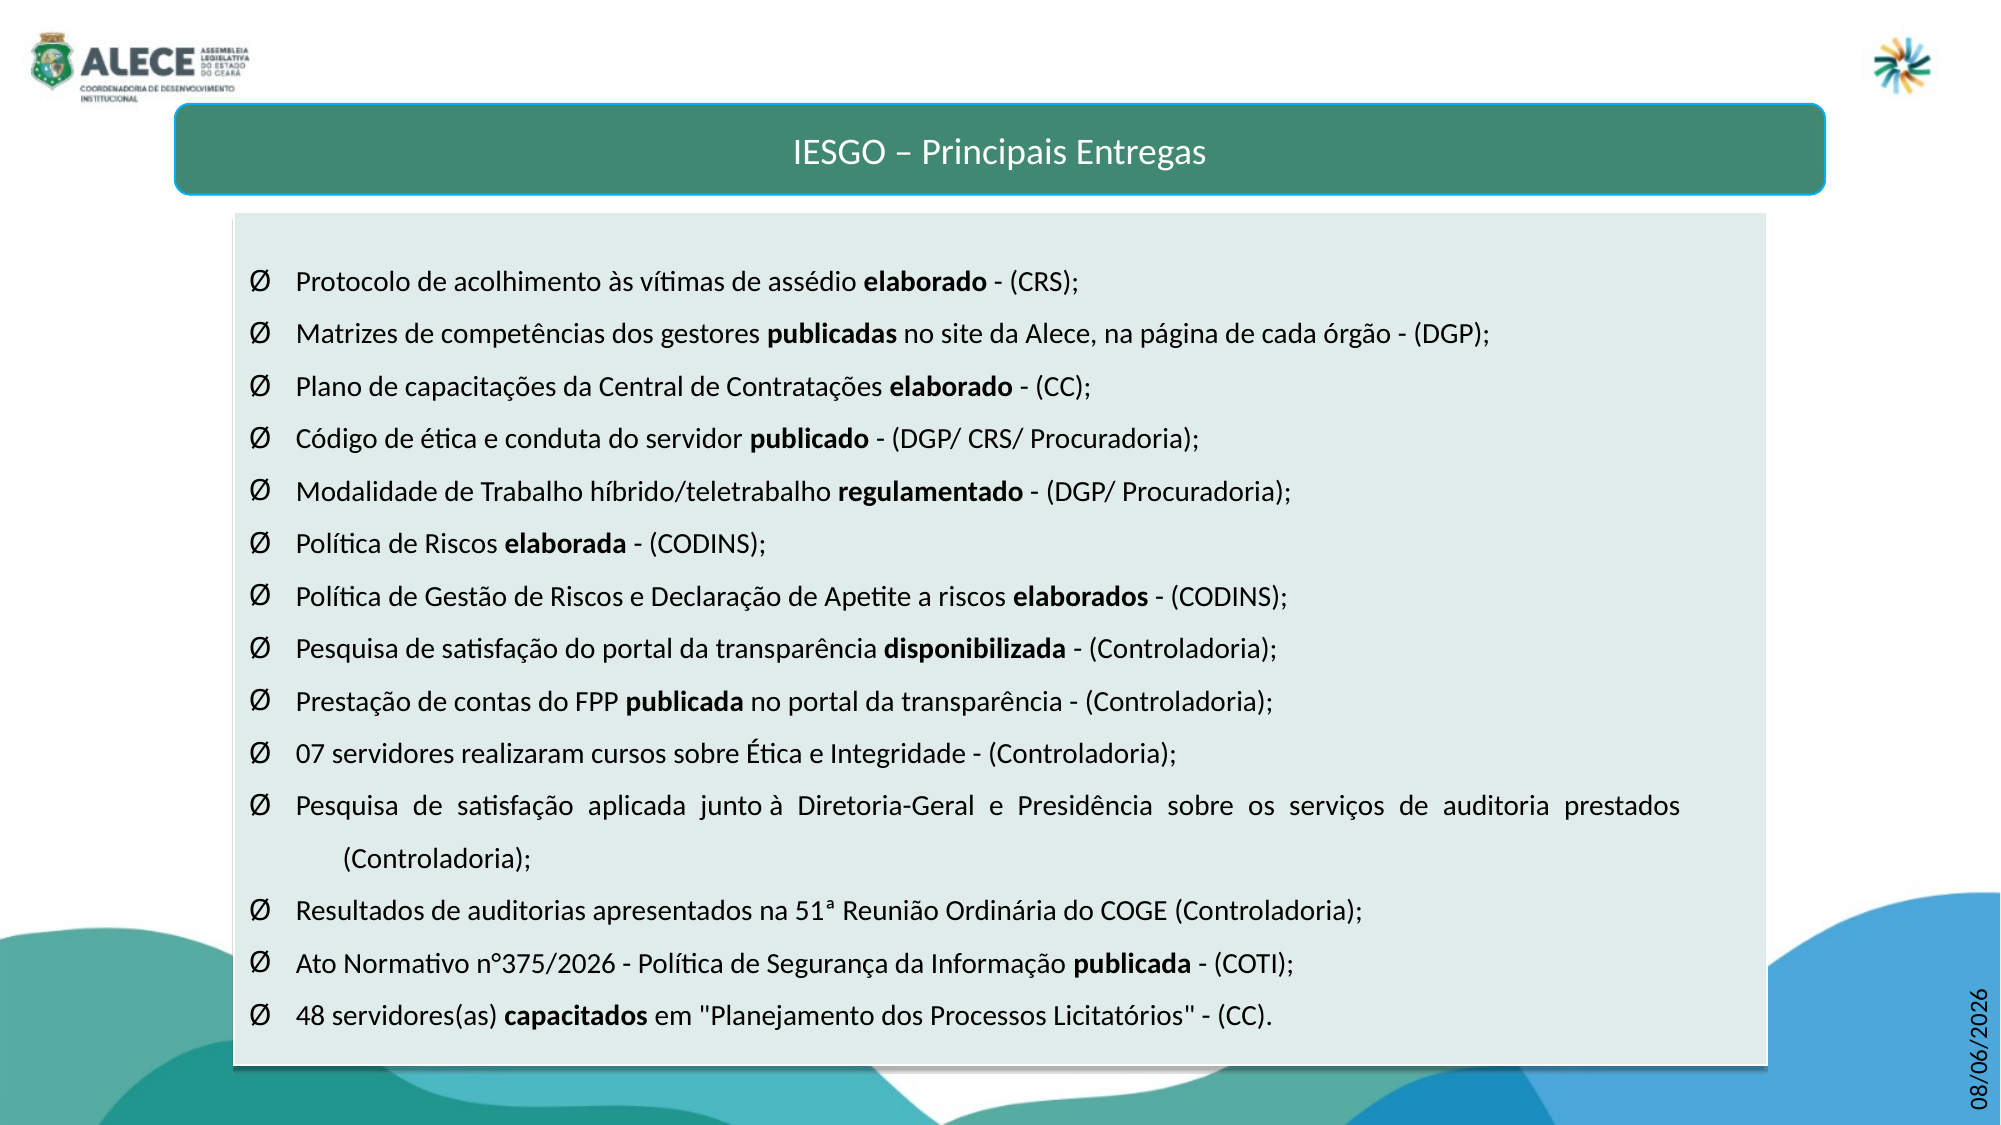

IESGO – Principais Entregas
Protocolo de acolhimento às vítimas de assédio elaborado - (CRS);
Matrizes de competências dos gestores publicadas no site da Alece, na página de cada órgão - (DGP);
Plano de capacitações da Central de Contratações elaborado - (CC);
Código de ética e conduta do servidor publicado - (DGP/ CRS/ Procuradoria);
Modalidade de Trabalho híbrido/teletrabalho regulamentado - (DGP/ Procuradoria);
Política de Riscos elaborada - (CODINS);
Política de Gestão de Riscos e Declaração de Apetite a riscos elaborados - (CODINS);
Pesquisa de satisfação do portal da transparência disponibilizada - (Controladoria);
Prestação de contas do FPP publicada no portal da transparência - (Controladoria);
07 servidores realizaram cursos sobre Ética e Integridade - (Controladoria);
Pesquisa de satisfação aplicada junto à Diretoria-Geral e Presidência sobre os serviços de auditoria prestados (Controladoria);
Resultados de auditorias apresentados na 51ª Reunião Ordinária do COGE (Controladoria);
Ato Normativo n°375/2026 - Política de Segurança da Informação publicada - (COTI);
48 servidores(as) capacitados em "Planejamento dos Processos Licitatórios" - (CC).
08/06/2026